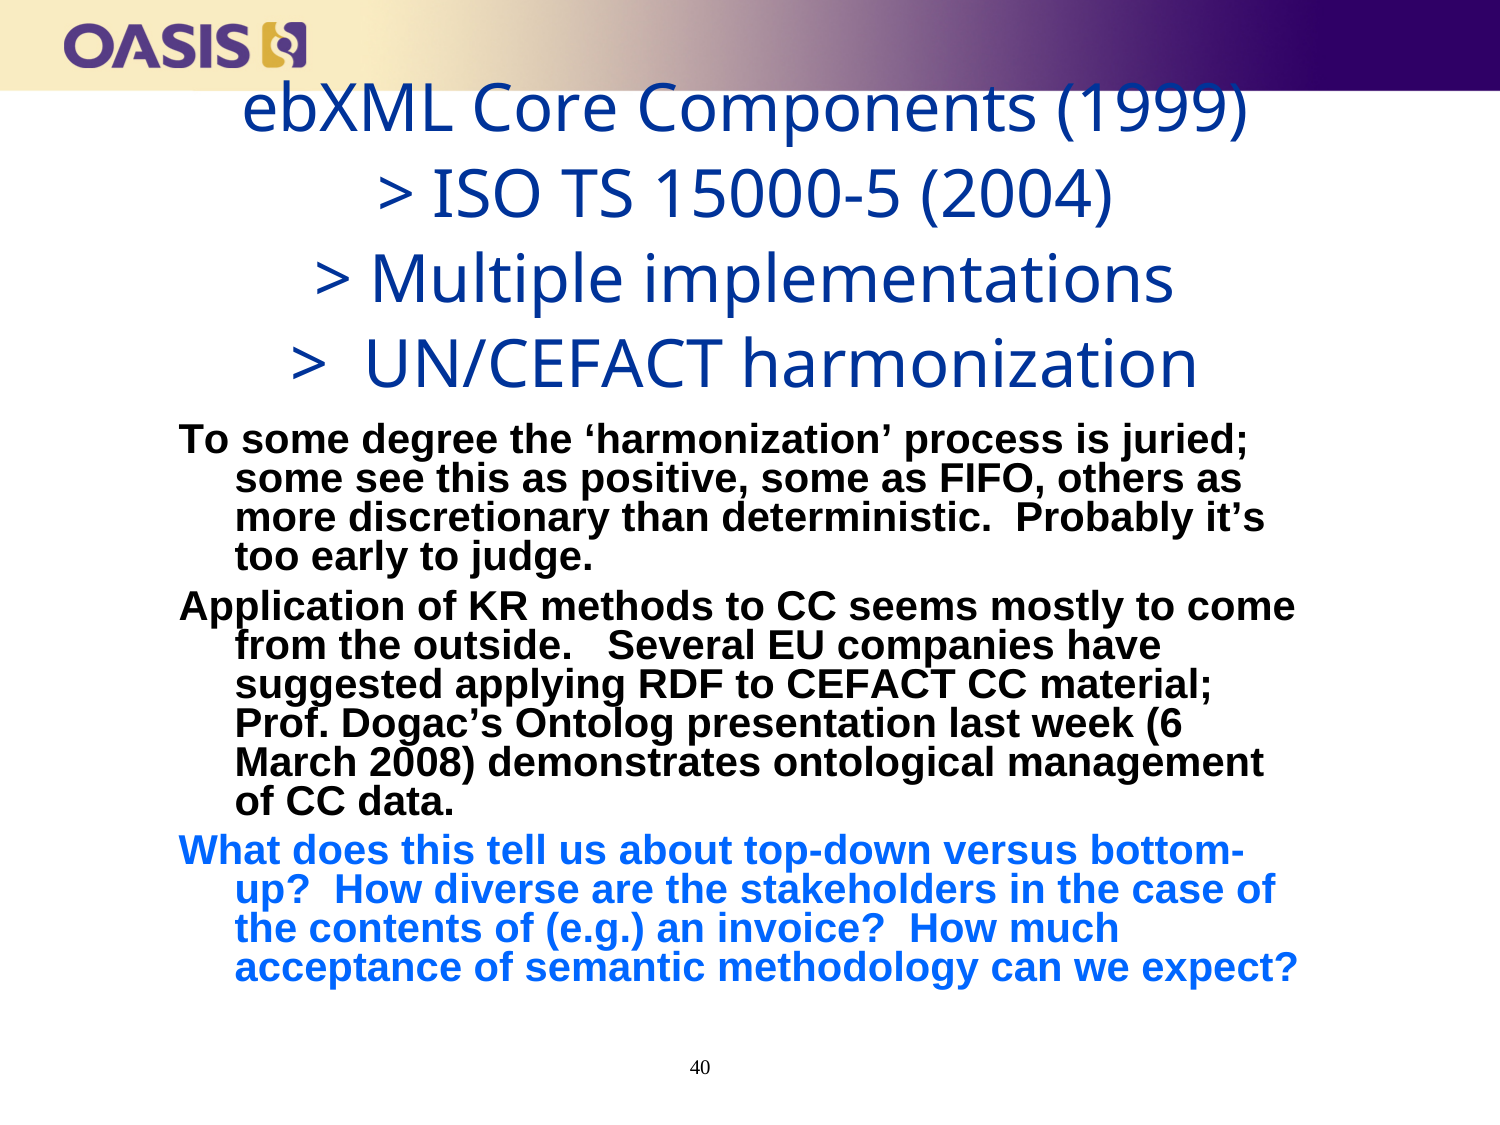

# ebXML Core Components (1999) > ISO TS 15000-5 (2004) > Multiple implementations > UN/CEFACT harmonization
To some degree the ‘harmonization’ process is juried; some see this as positive, some as FIFO, others as more discretionary than deterministic. Probably it’s too early to judge.
Application of KR methods to CC seems mostly to come from the outside. Several EU companies have suggested applying RDF to CEFACT CC material; Prof. Dogac’s Ontolog presentation last week (6 March 2008) demonstrates ontological management of CC data.
What does this tell us about top-down versus bottom-up? How diverse are the stakeholders in the case of the contents of (e.g.) an invoice? How much acceptance of semantic methodology can we expect?